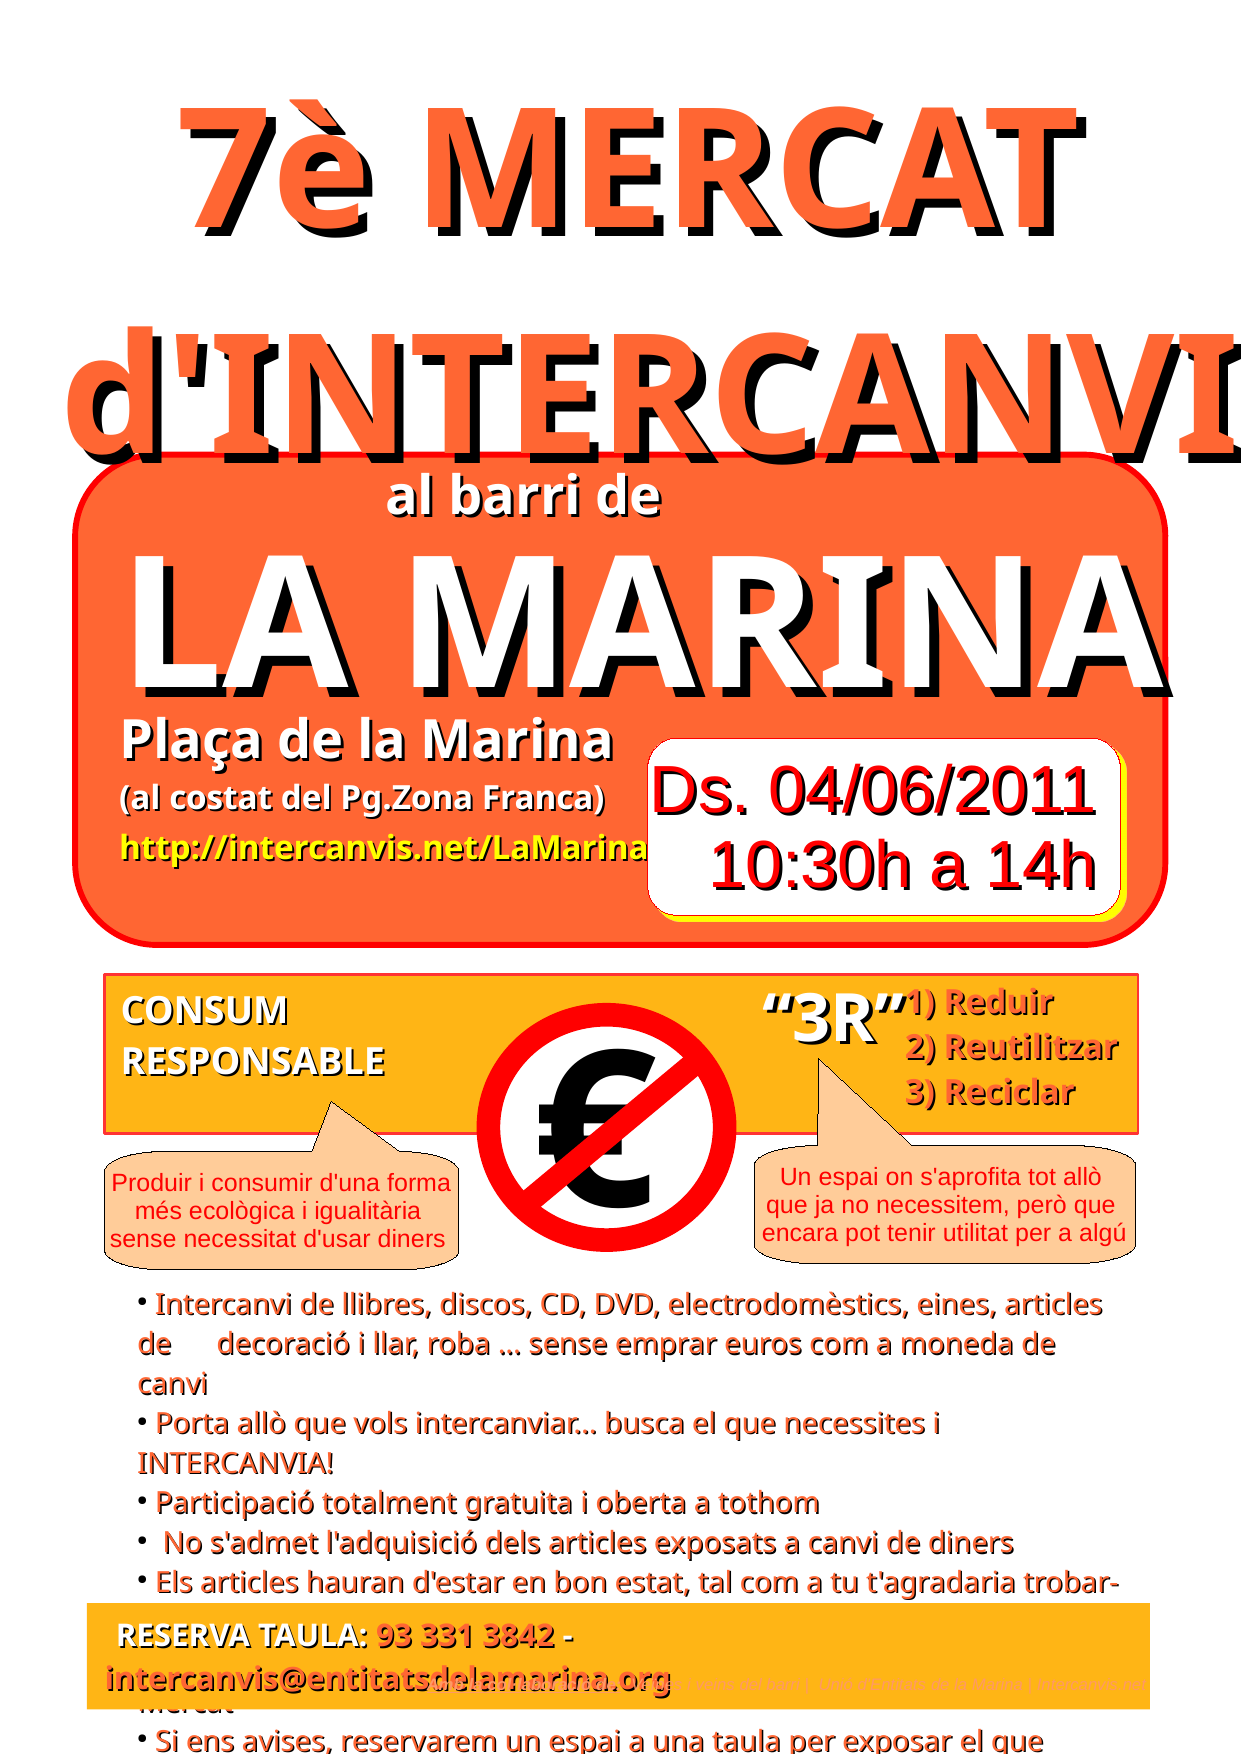

7è MERCAT
d'INTERCANVI
 al barri de
Plaça de la Marina
(al costat del Pg.Zona Franca)
http://intercanvis.net/LaMarina
LA MARINA
Ds. 04/06/2011
10:30h a 14h
“3R”
€
1) Reduir
2) Reutilitzar
3) Reciclar
CONSUM
RESPONSABLE
Un espai on s'aprofita tot allò
que ja no necessitem, però que
encara pot tenir utilitat per a algú
Produir i consumir d'una forma
més ecològica i igualitària
sense necessitat d'usar diners
 Intercanvi de llibres, discos, CD, DVD, electrodomèstics, eines, articles de decoració i llar, roba ... sense emprar euros com a moneda de canvi
 Porta allò que vols intercanviar... busca el que necessites i INTERCANVIA!
 Participació totalment gratuita i oberta a tothom
 No s'admet l'adquisició dels articles exposats a canvi de diners
 Els articles hauran d'estar en bon estat, tal com a tu t'agradaria trobar-los
 Cadascú s'ha de fer responsable dels seus articles en finalitzar el Mercat
 Si ens avises, reservarem un espai a una taula per exposar el que portis
RESERVA TAULA: 93 331 3842 - intercanvis@entitatsdelamarina.org
Amb la col·laboració de: Veïnes i veins del barri | Unió d'Entitats de la Marina | Intercanvis.net